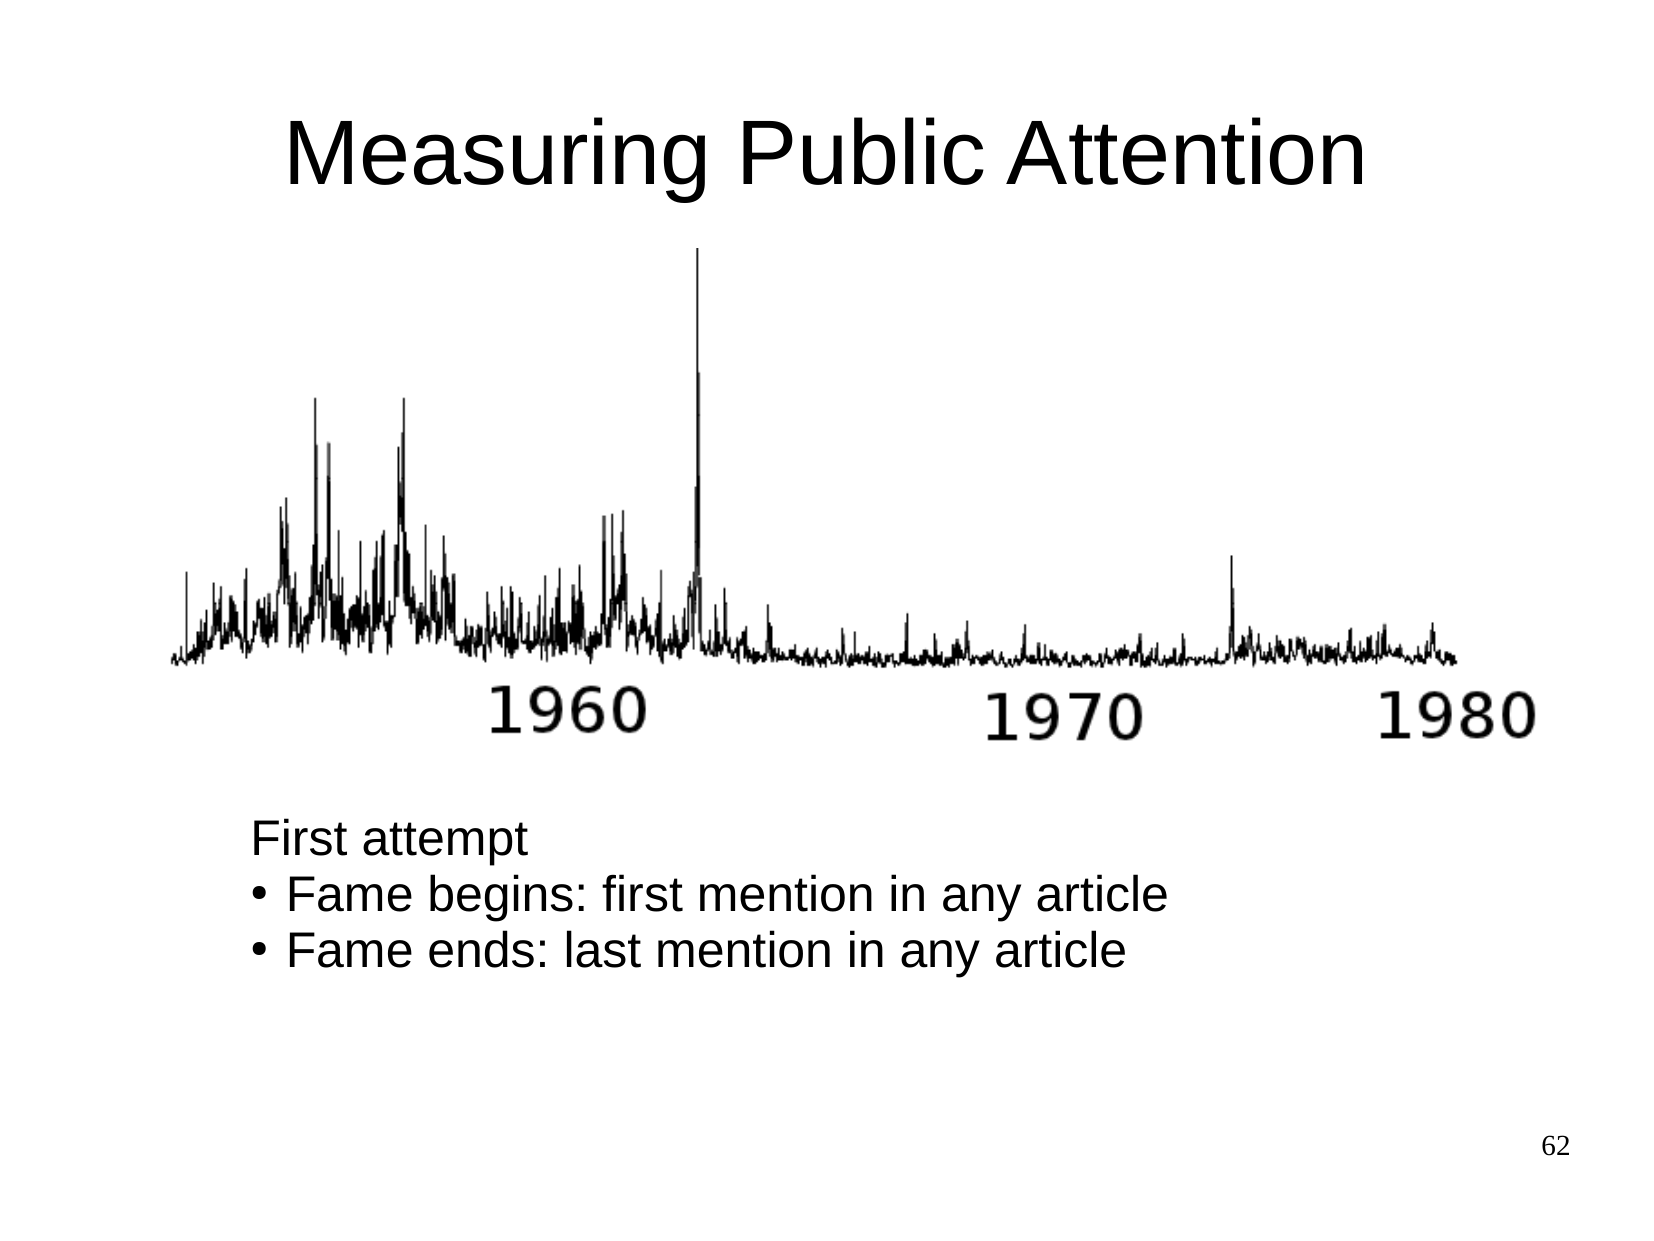

# Measuring Public Attention
First attempt
Fame begins: first mention in any article
Fame ends: last mention in any article
62